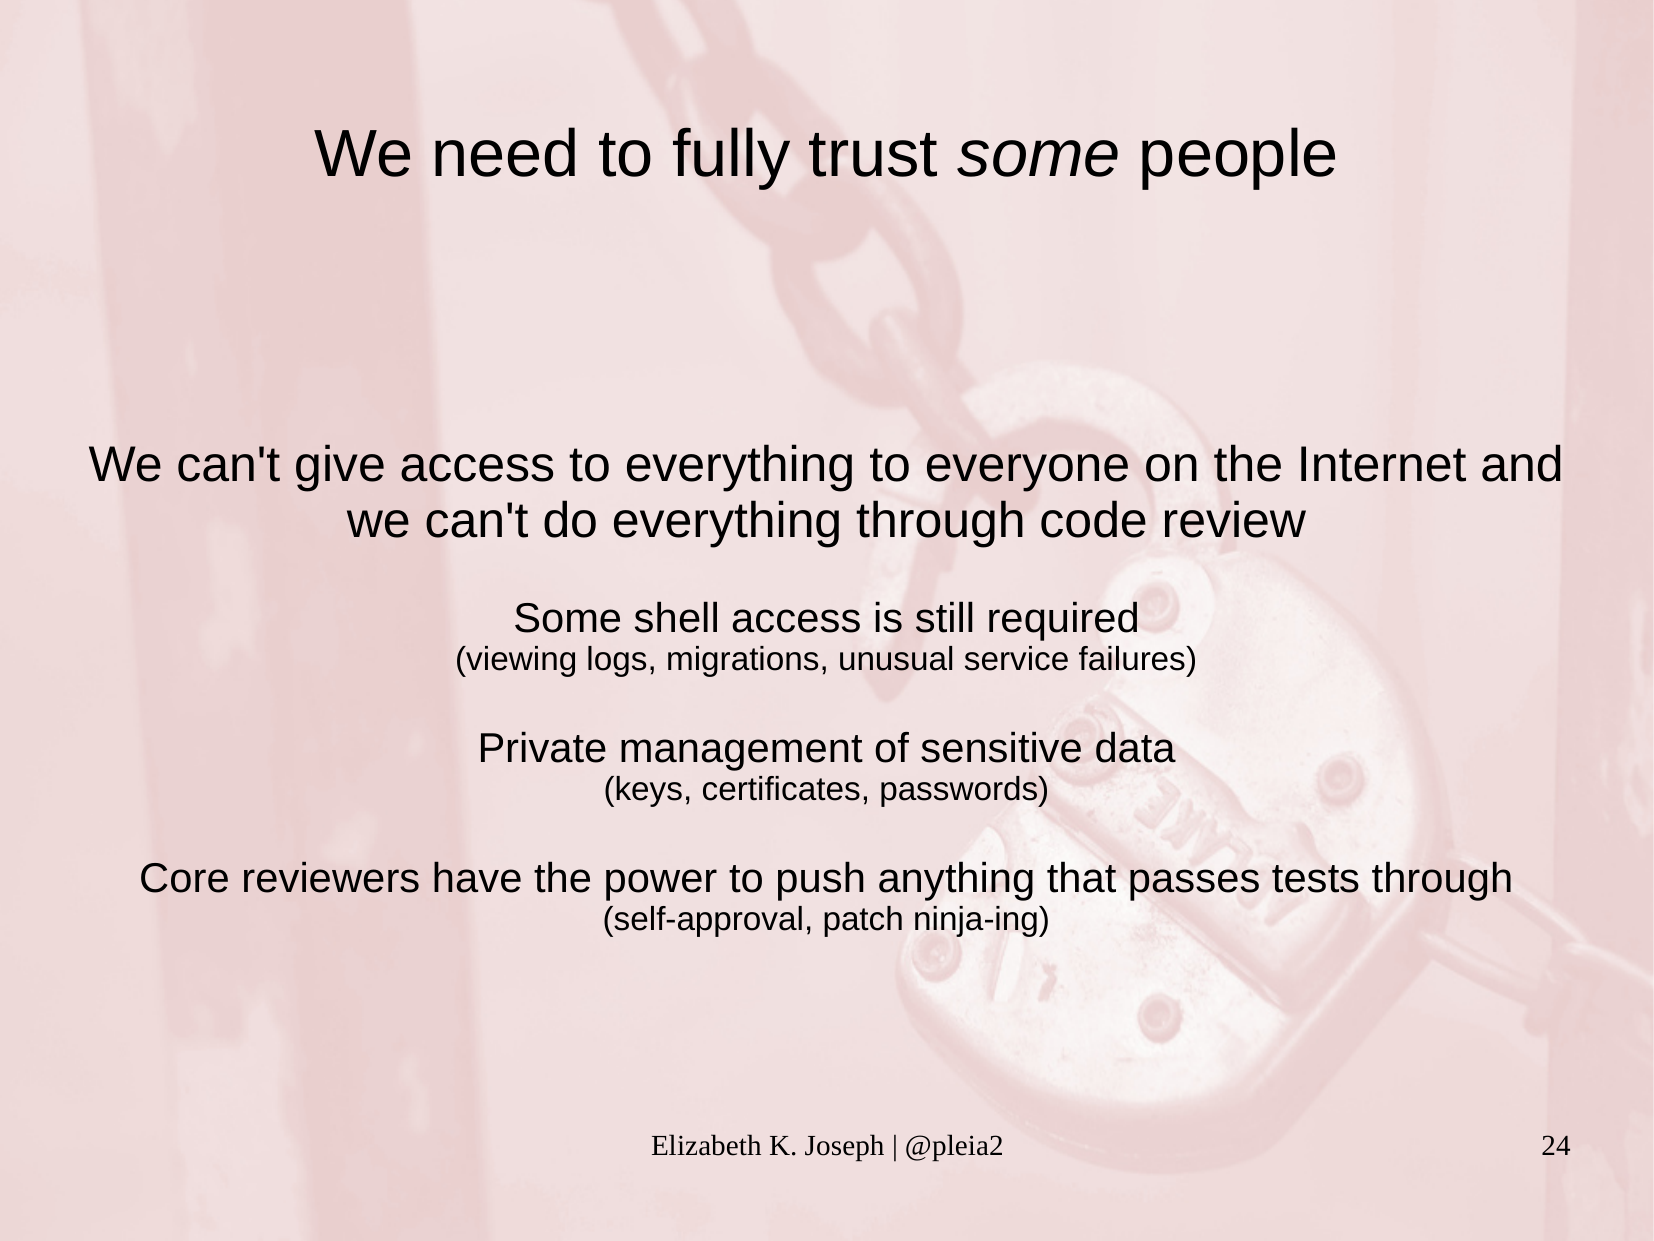

# We need to fully trust some people
We can't give access to everything to everyone on the Internet and we can't do everything through code review
Some shell access is still required
(viewing logs, migrations, unusual service failures)
Private management of sensitive data
(keys, certificates, passwords)
Core reviewers have the power to push anything that passes tests through
(self-approval, patch ninja-ing)
Elizabeth K. Joseph | @pleia2
24